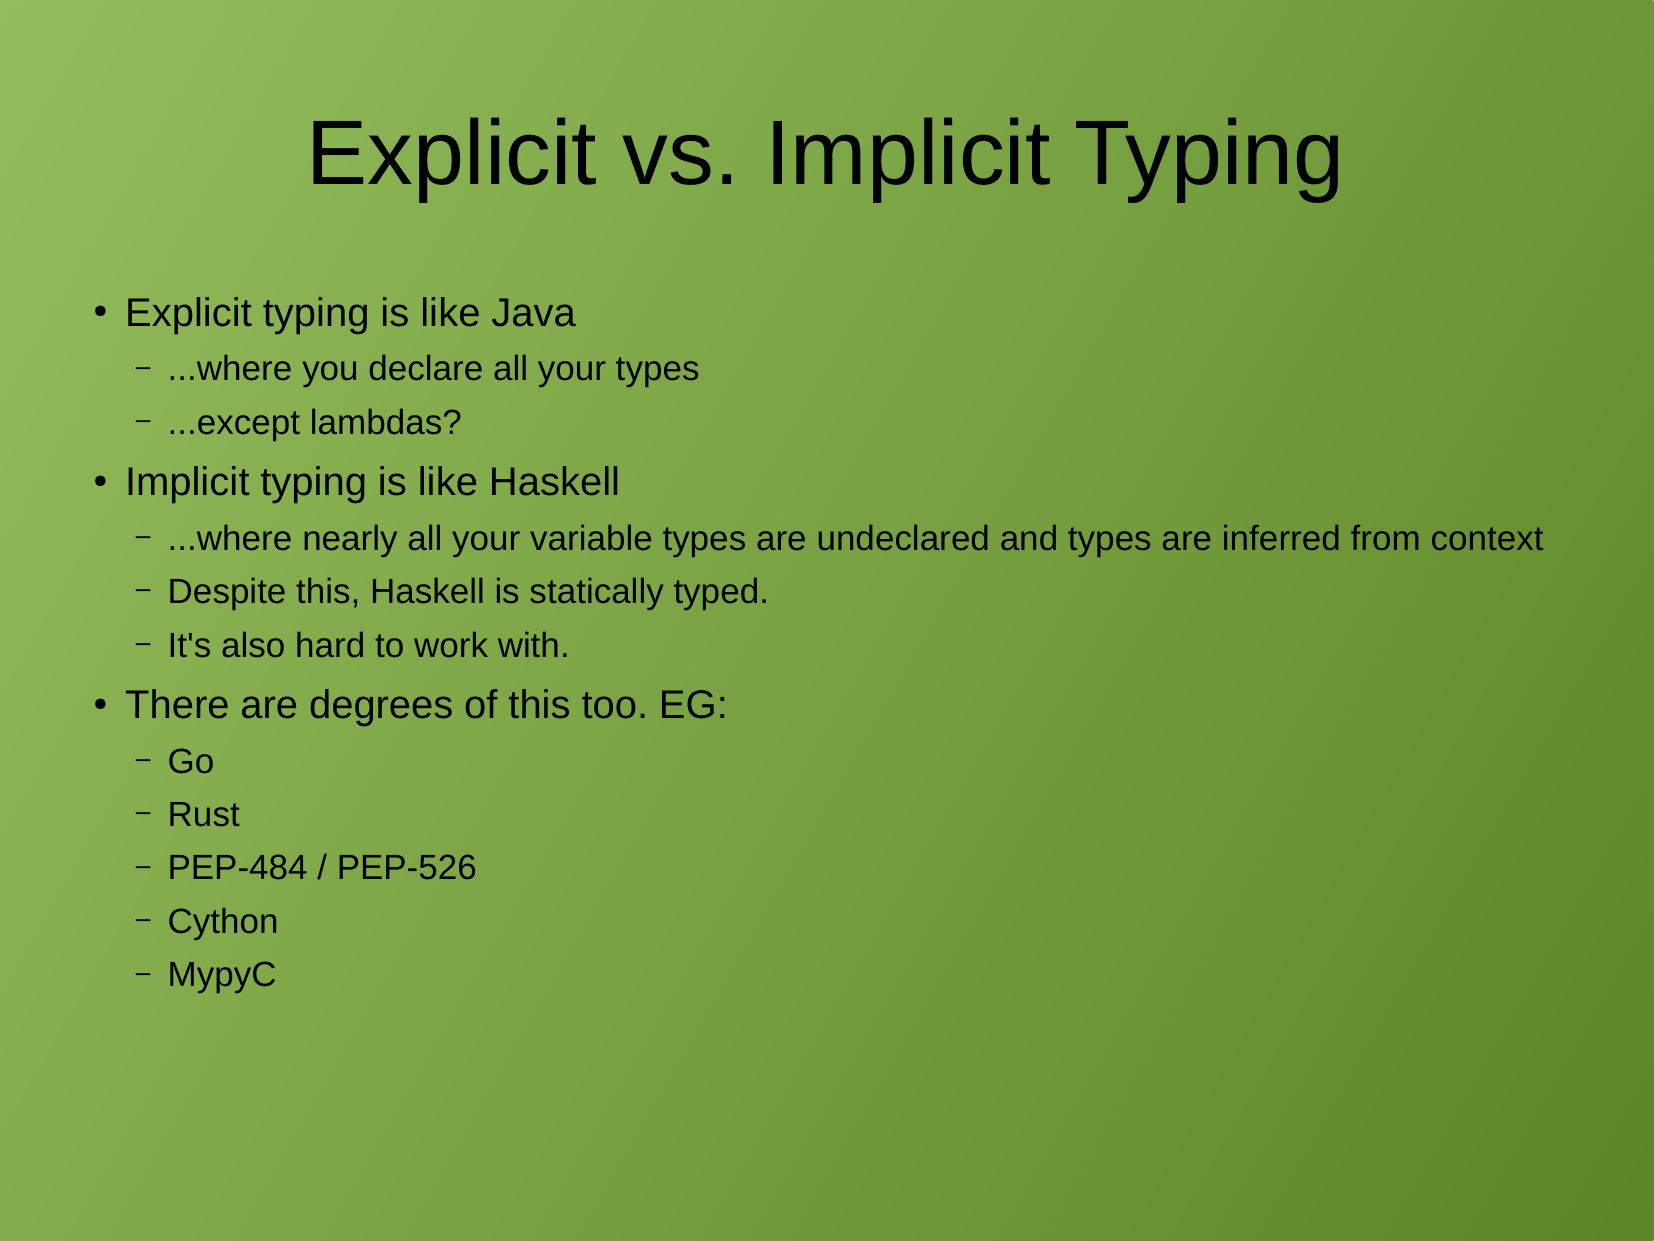

# Explicit vs. Implicit Typing
Explicit typing is like Java
...where you declare all your types
...except lambdas?
Implicit typing is like Haskell
...where nearly all your variable types are undeclared and types are inferred from context
Despite this, Haskell is statically typed.
It's also hard to work with.
There are degrees of this too. EG:
Go
Rust
PEP-484 / PEP-526
Cython
MypyC